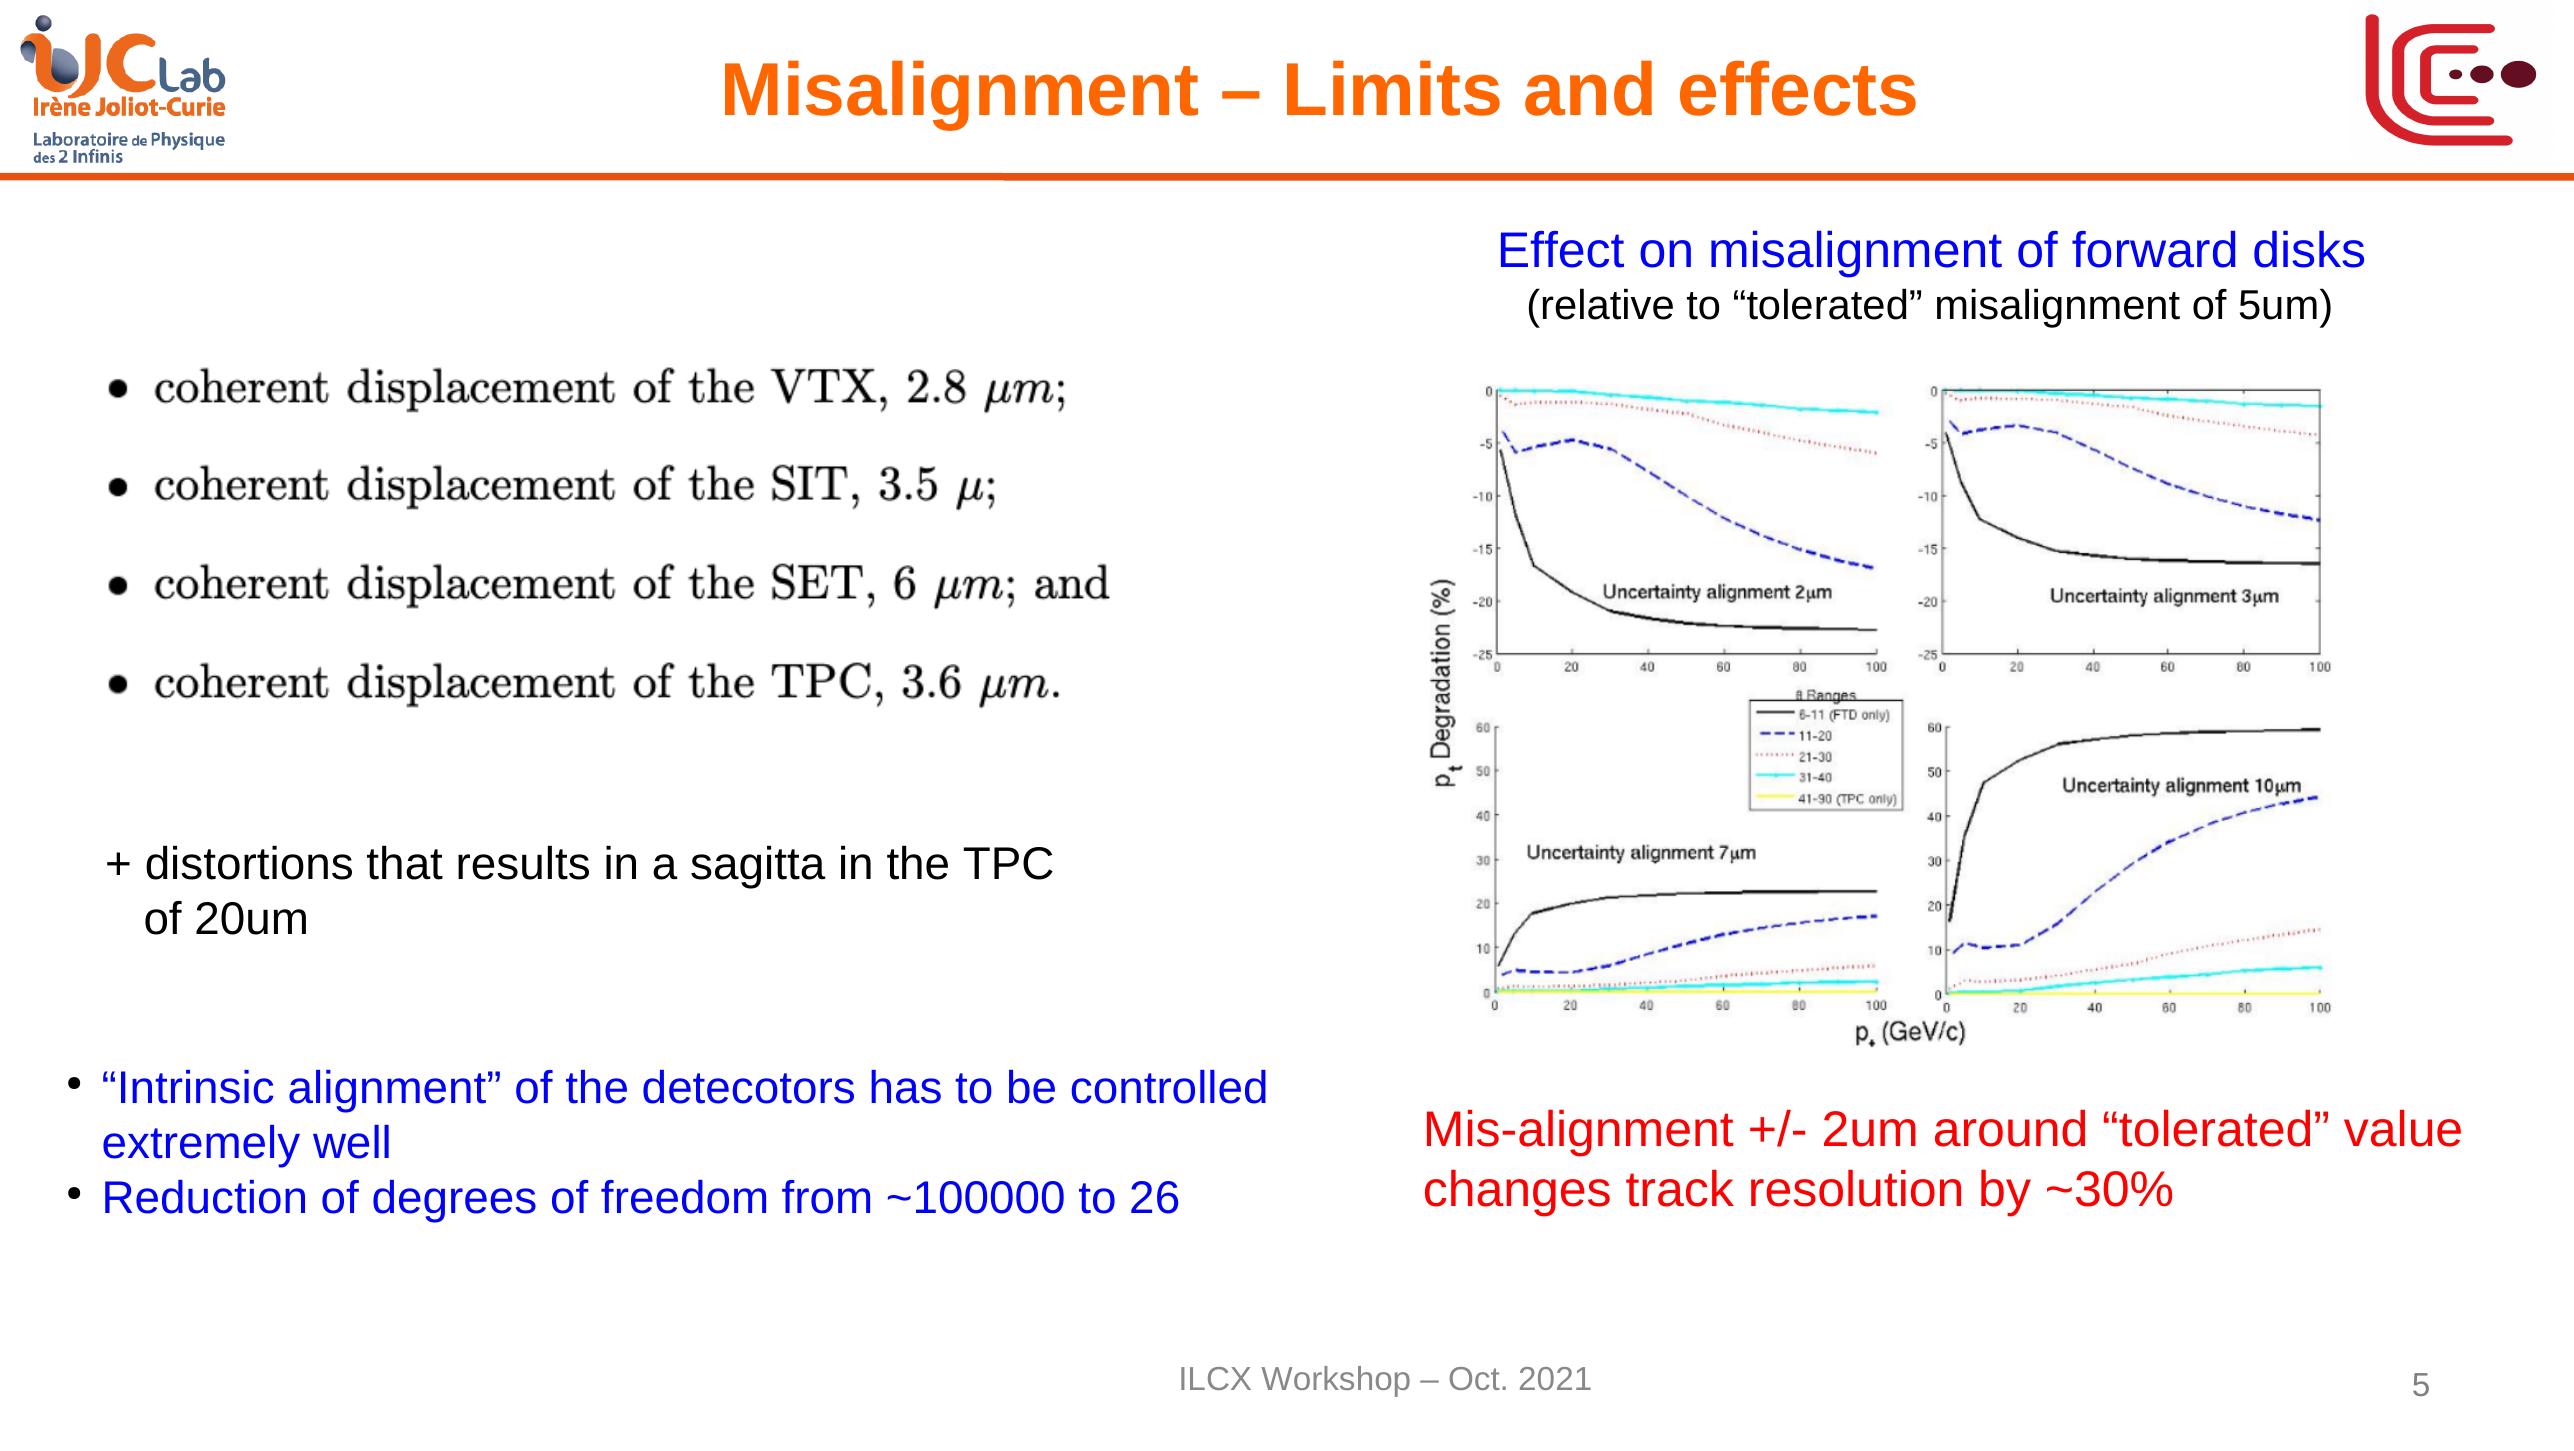

# Misalignment – Limits and effects
 Effect on misalignment of forward disks
 (relative to “tolerated” misalignment of 5um)
+ distortions that results in a sagitta in the TPC
 of 20um
“Intrinsic alignment” of the detecotors has to be controlled extremely well
Reduction of degrees of freedom from ~100000 to 26
Mis-alignment +/- 2um around “tolerated” value
changes track resolution by ~30%
5